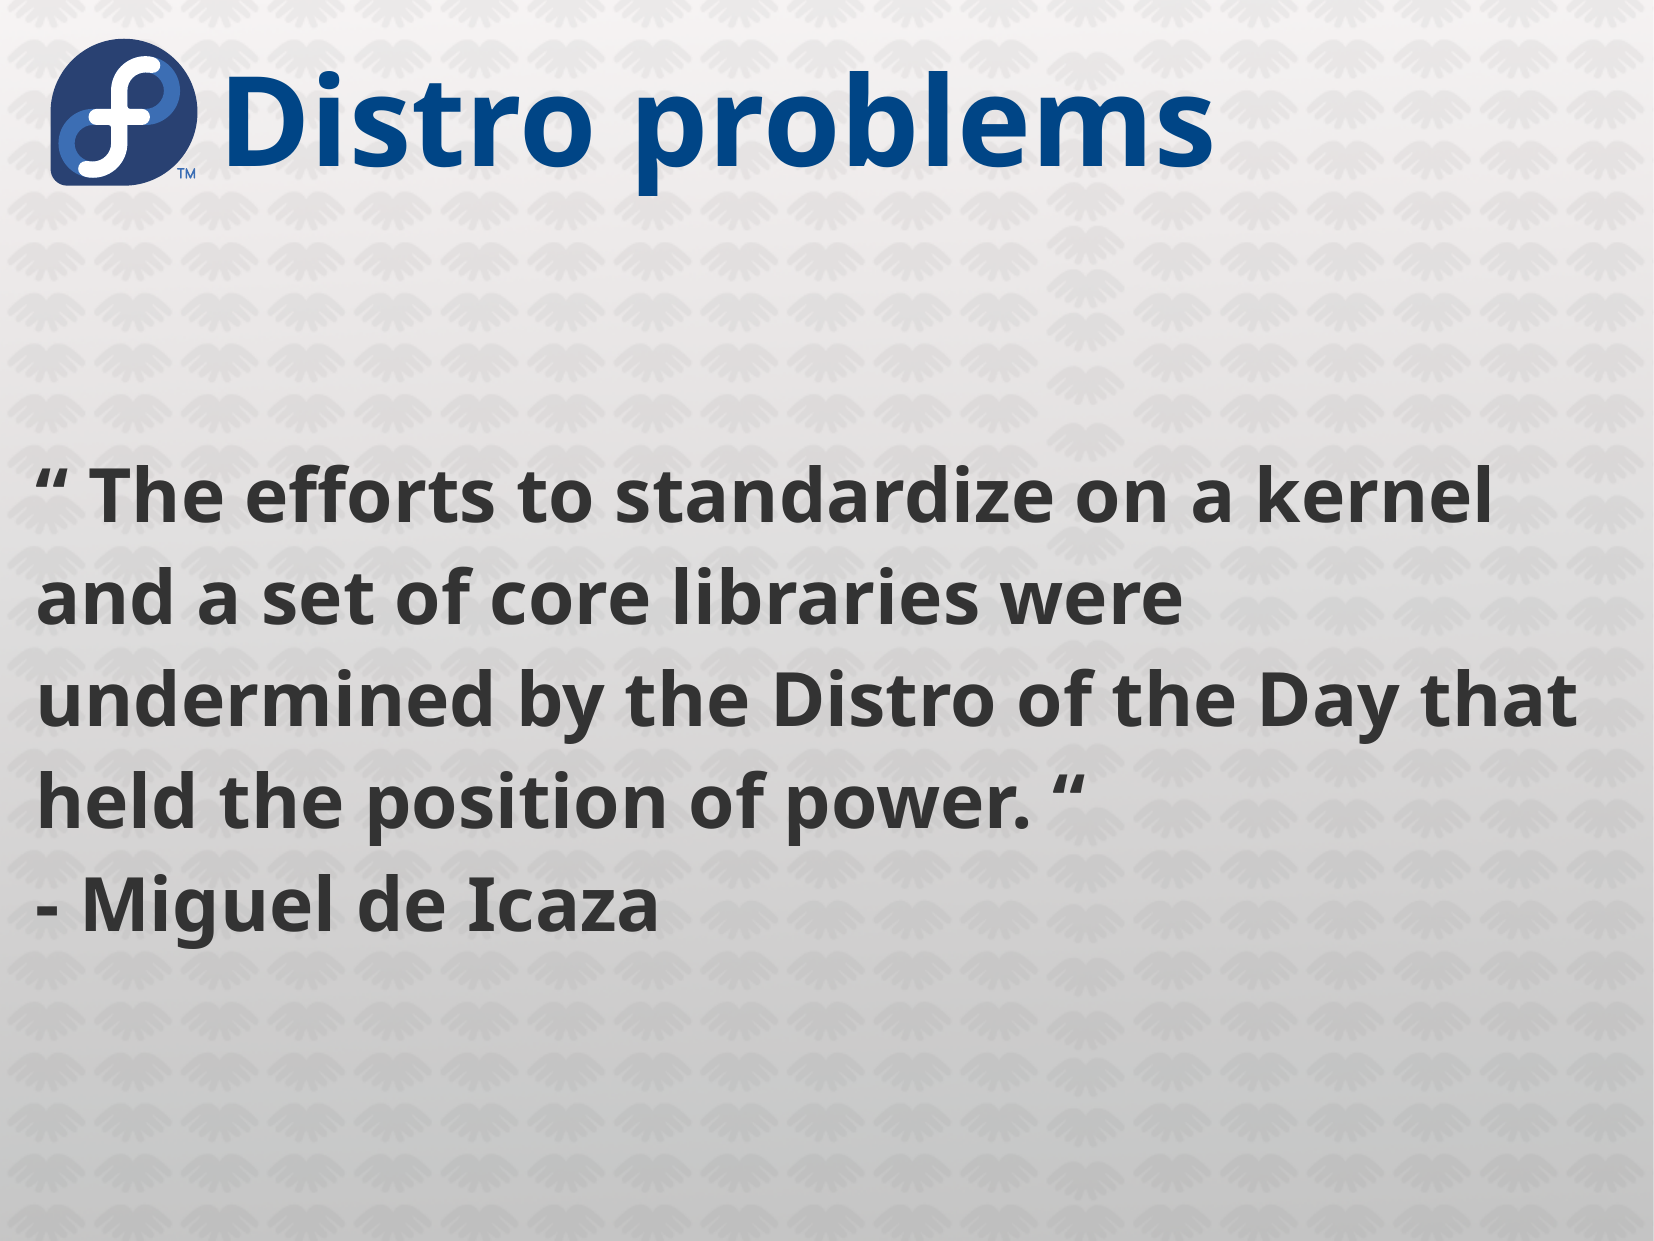

# Distro problems
“ The efforts to standardize on a kernel and a set of core libraries were undermined by the Distro of the Day that held the position of power. “
- Miguel de Icaza